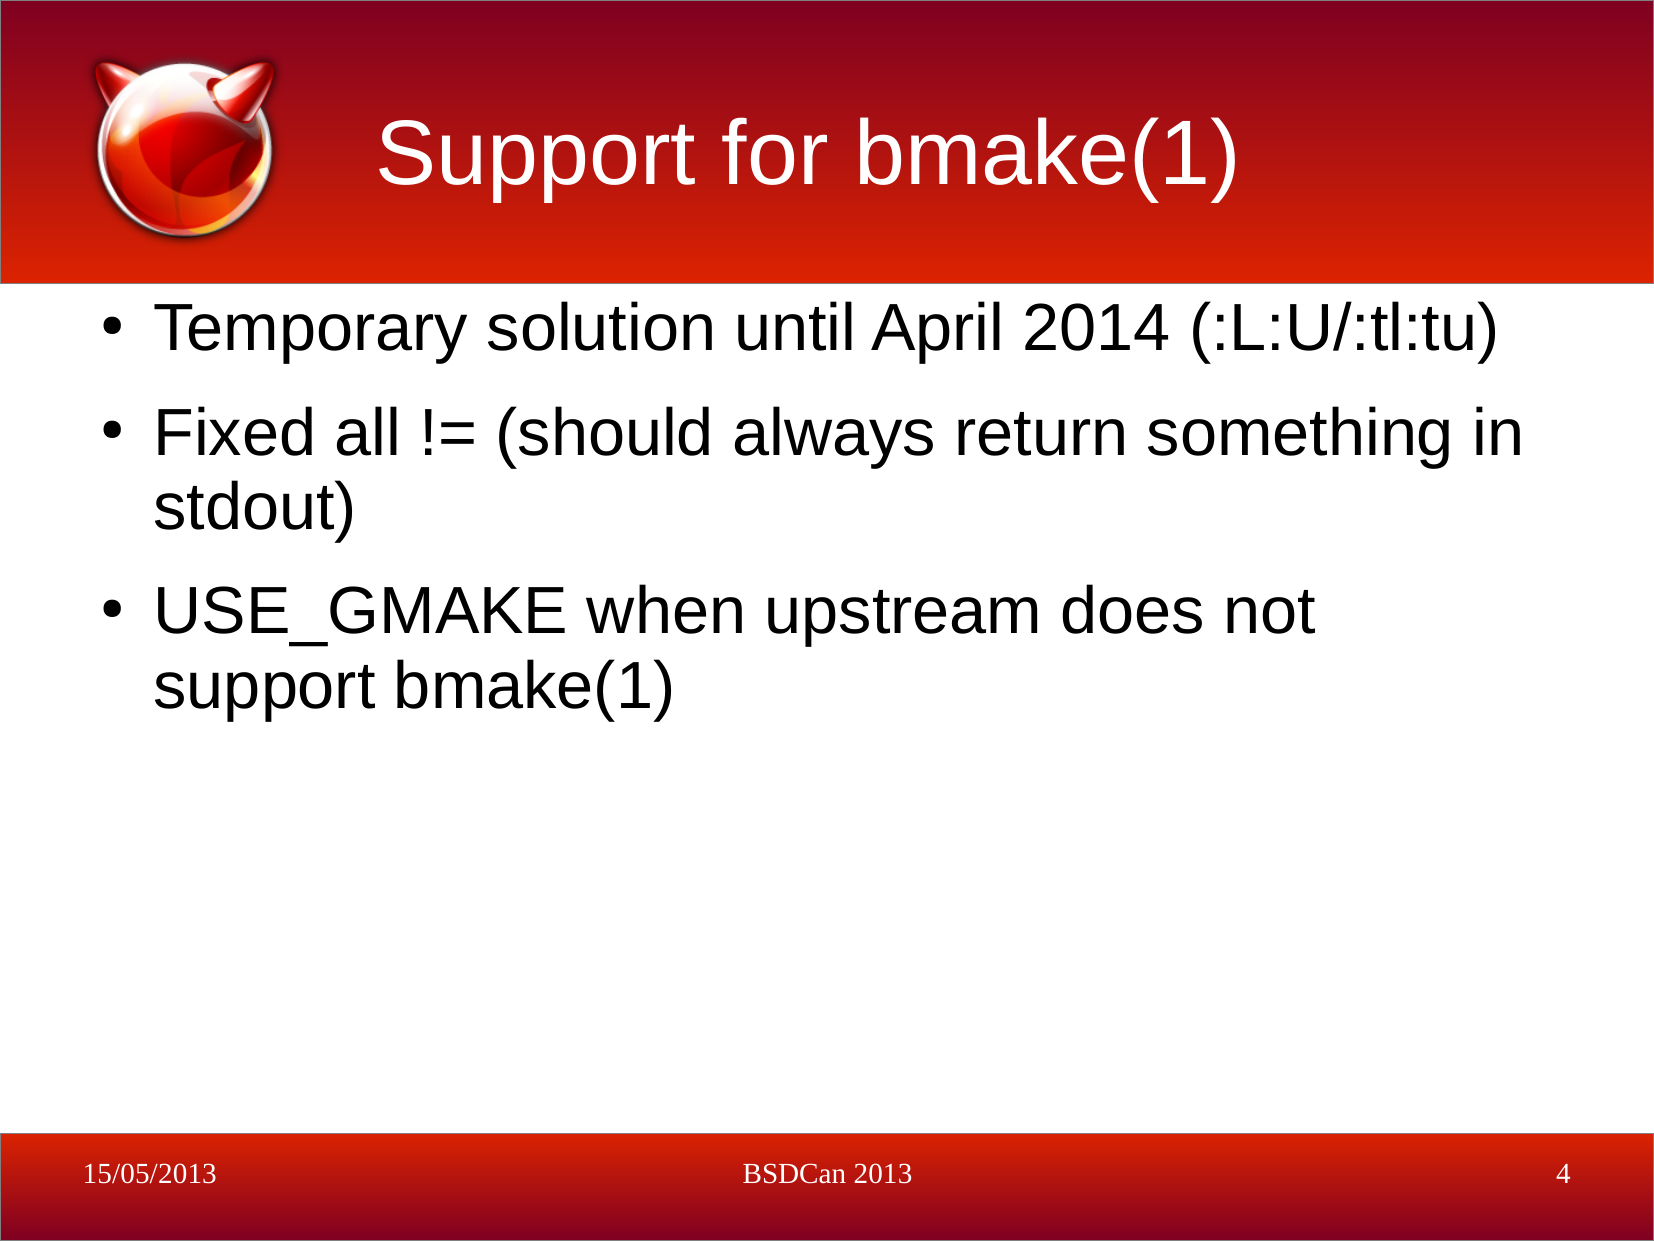

# Support for bmake(1)
Temporary solution until April 2014 (:L:U/:tl:tu)
Fixed all != (should always return something in stdout)
USE_GMAKE when upstream does not support bmake(1)
15/05/2013
BSDCan 2013
4